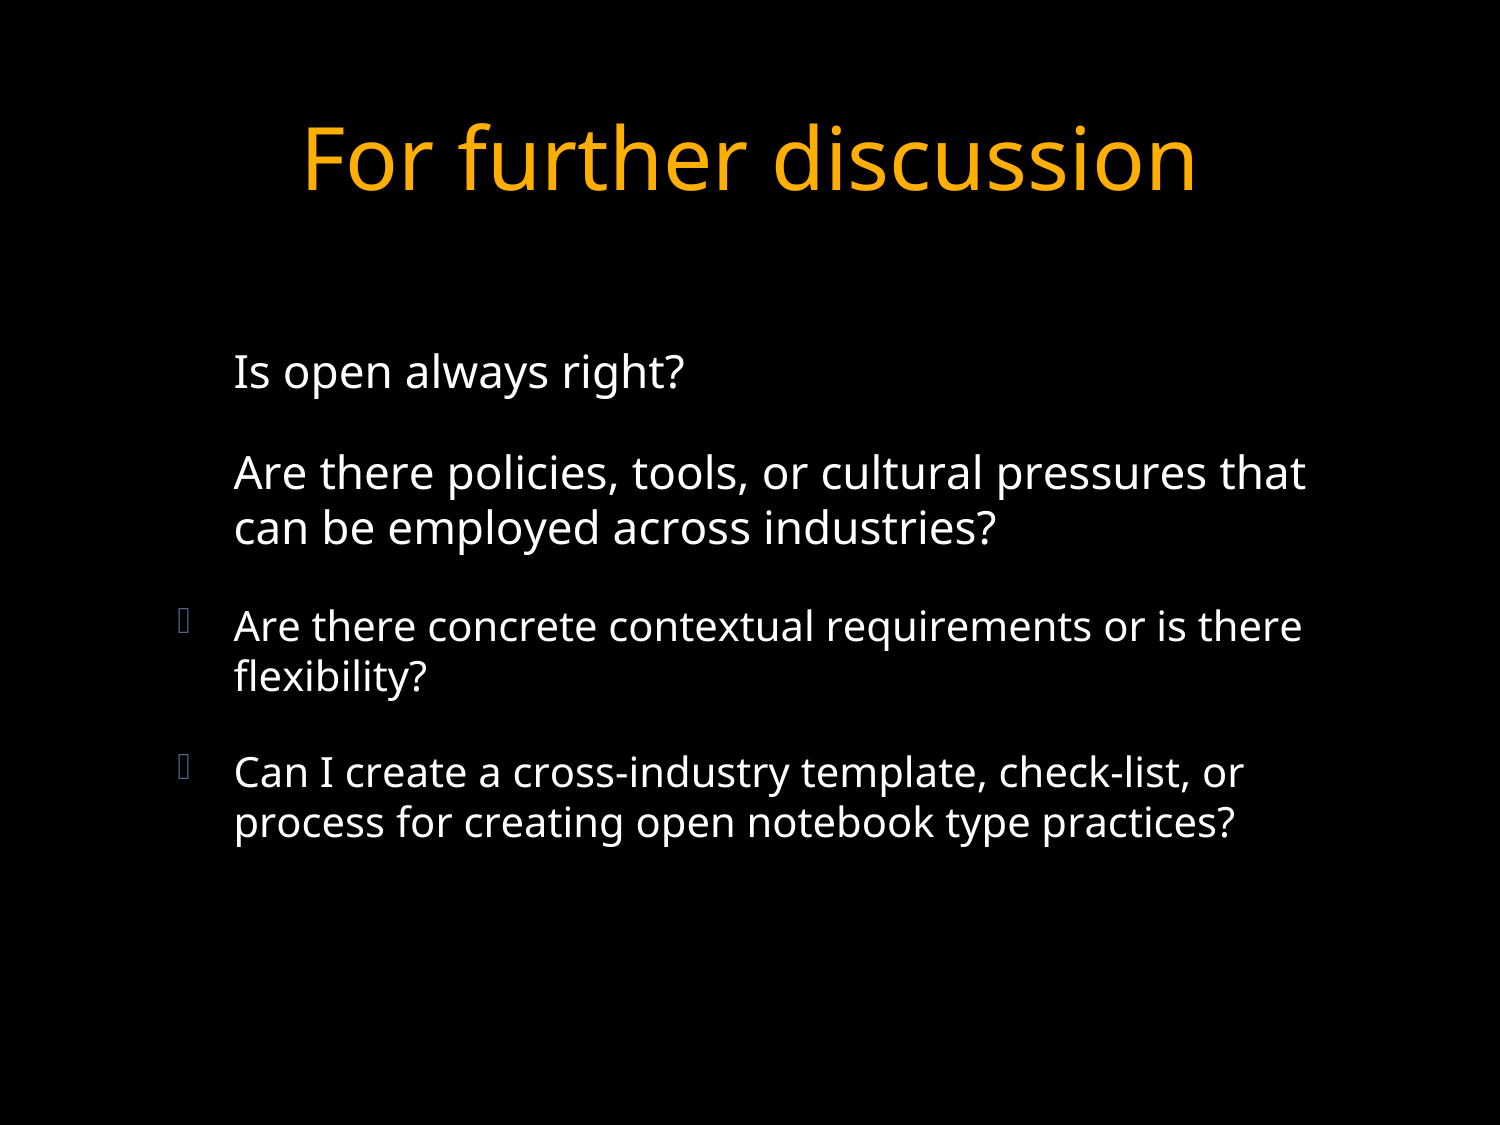

# For further discussion
Is open always right?
Are there policies, tools, or cultural pressures that can be employed across industries?
Are there concrete contextual requirements or is there flexibility?
Can I create a cross-industry template, check-list, or process for creating open notebook type practices?